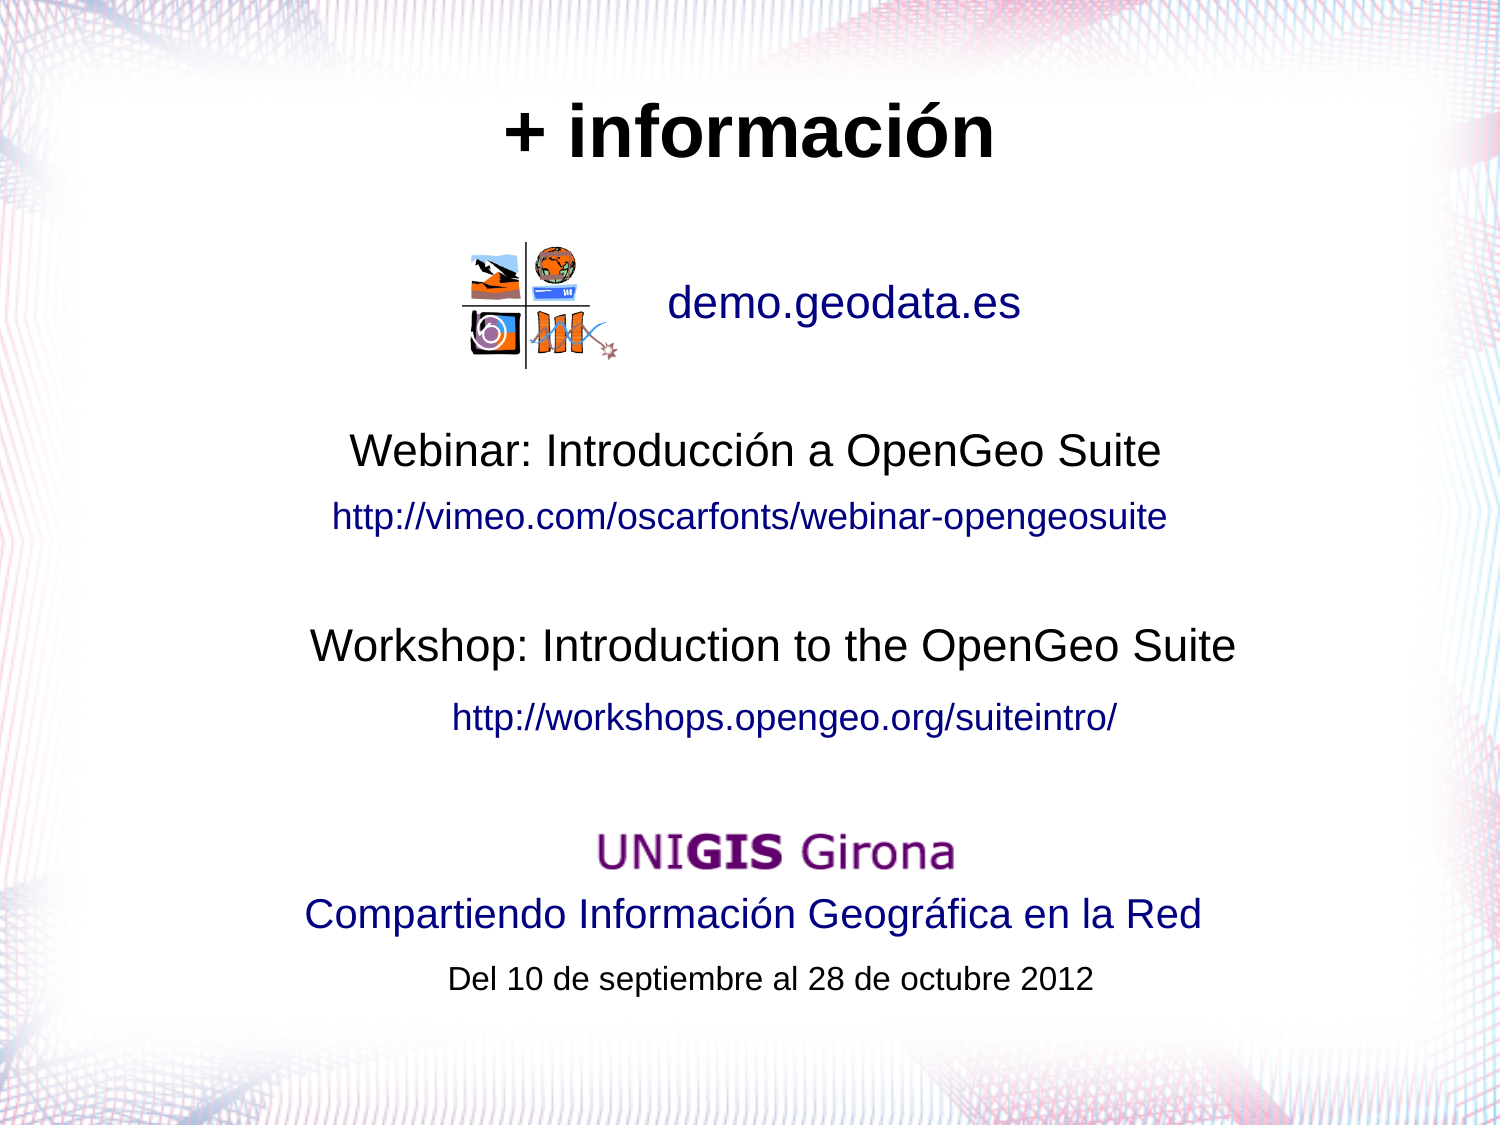

# + información
demo.geodata.es
Webinar: Introducción a OpenGeo Suite
http://vimeo.com/oscarfonts/webinar-opengeosuite
Workshop: Introduction to the OpenGeo Suite
http://workshops.opengeo.org/suiteintro/
Compartiendo Información Geográfica en la Red
Del 10 de septiembre al 28 de octubre 2012